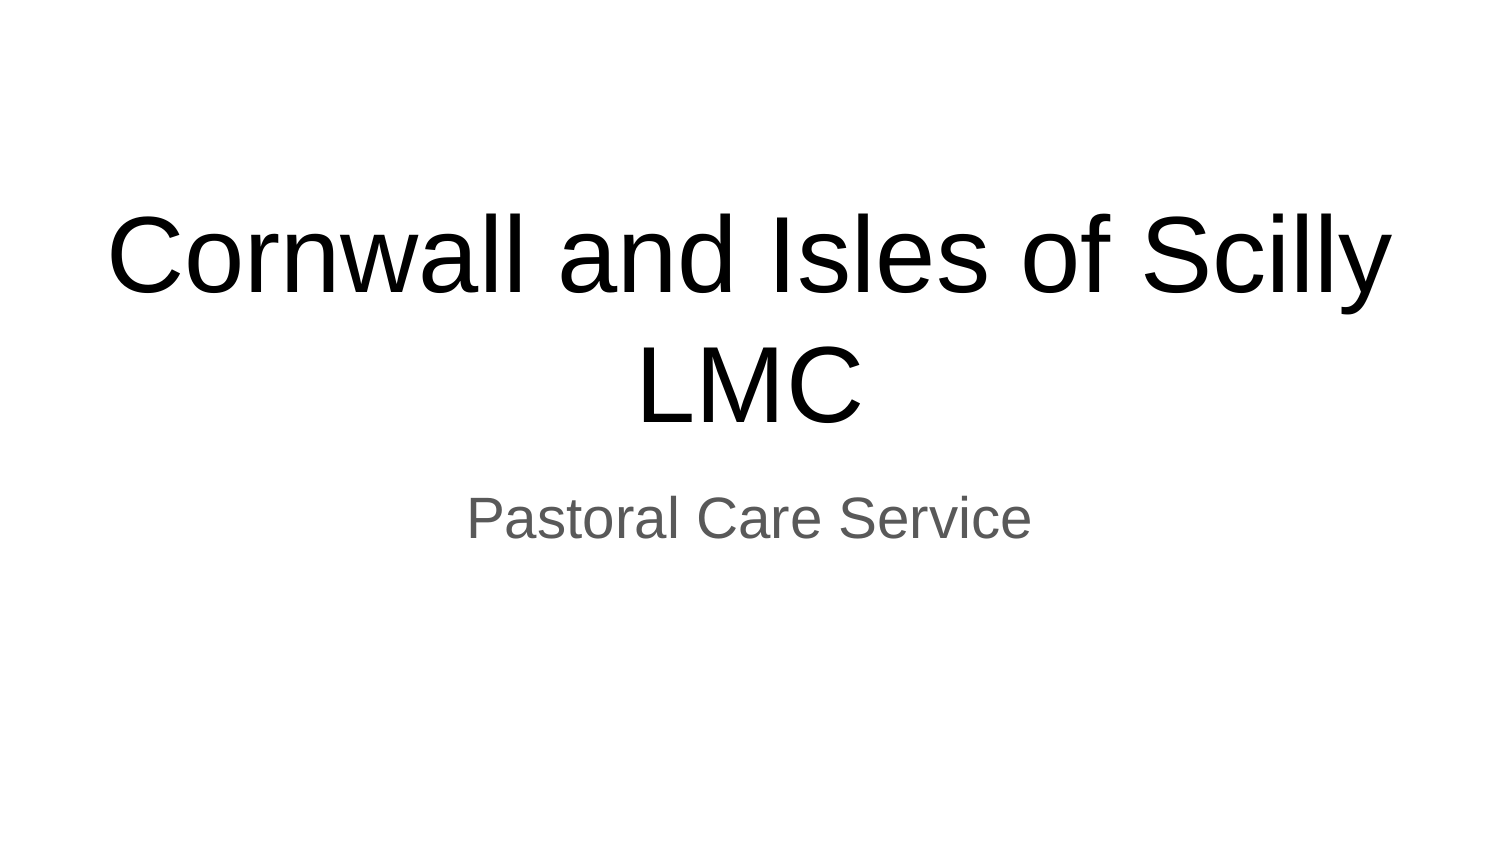

# Cornwall and Isles of Scilly LMC
Pastoral Care Service